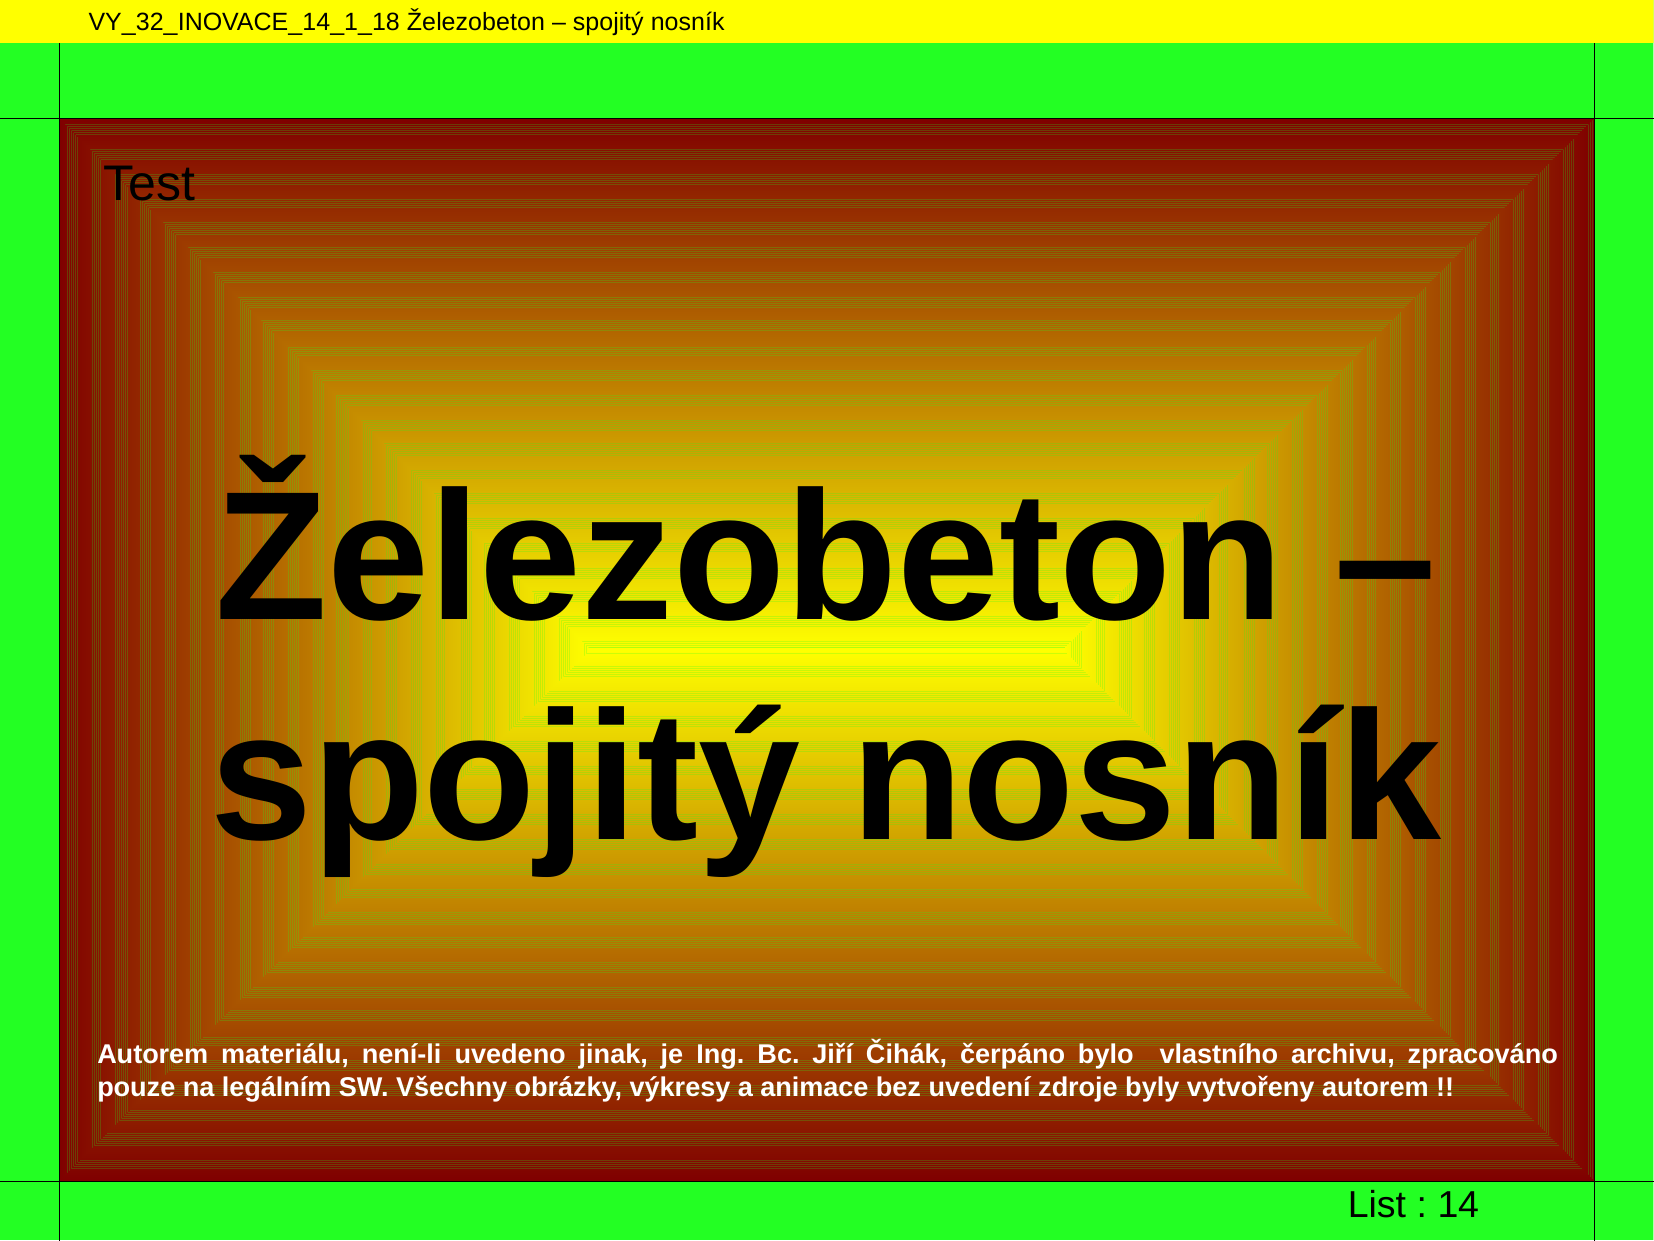

VY_32_INOVACE_14_1_18 Železobeton – spojitý nosník
	VY_32_INOVACE_14_1_18 Železobeton – spojitý nosník
Železobeton – spojitý nosník
Test
Autorem materiálu, není-li uvedeno jinak, je Ing. Bc. Jiří Čihák, čerpáno bylo vlastního archivu, zpracováno pouze na legálním SW. Všechny obrázky, výkresy a animace bez uvedení zdroje byly vytvořeny autorem !!
List :